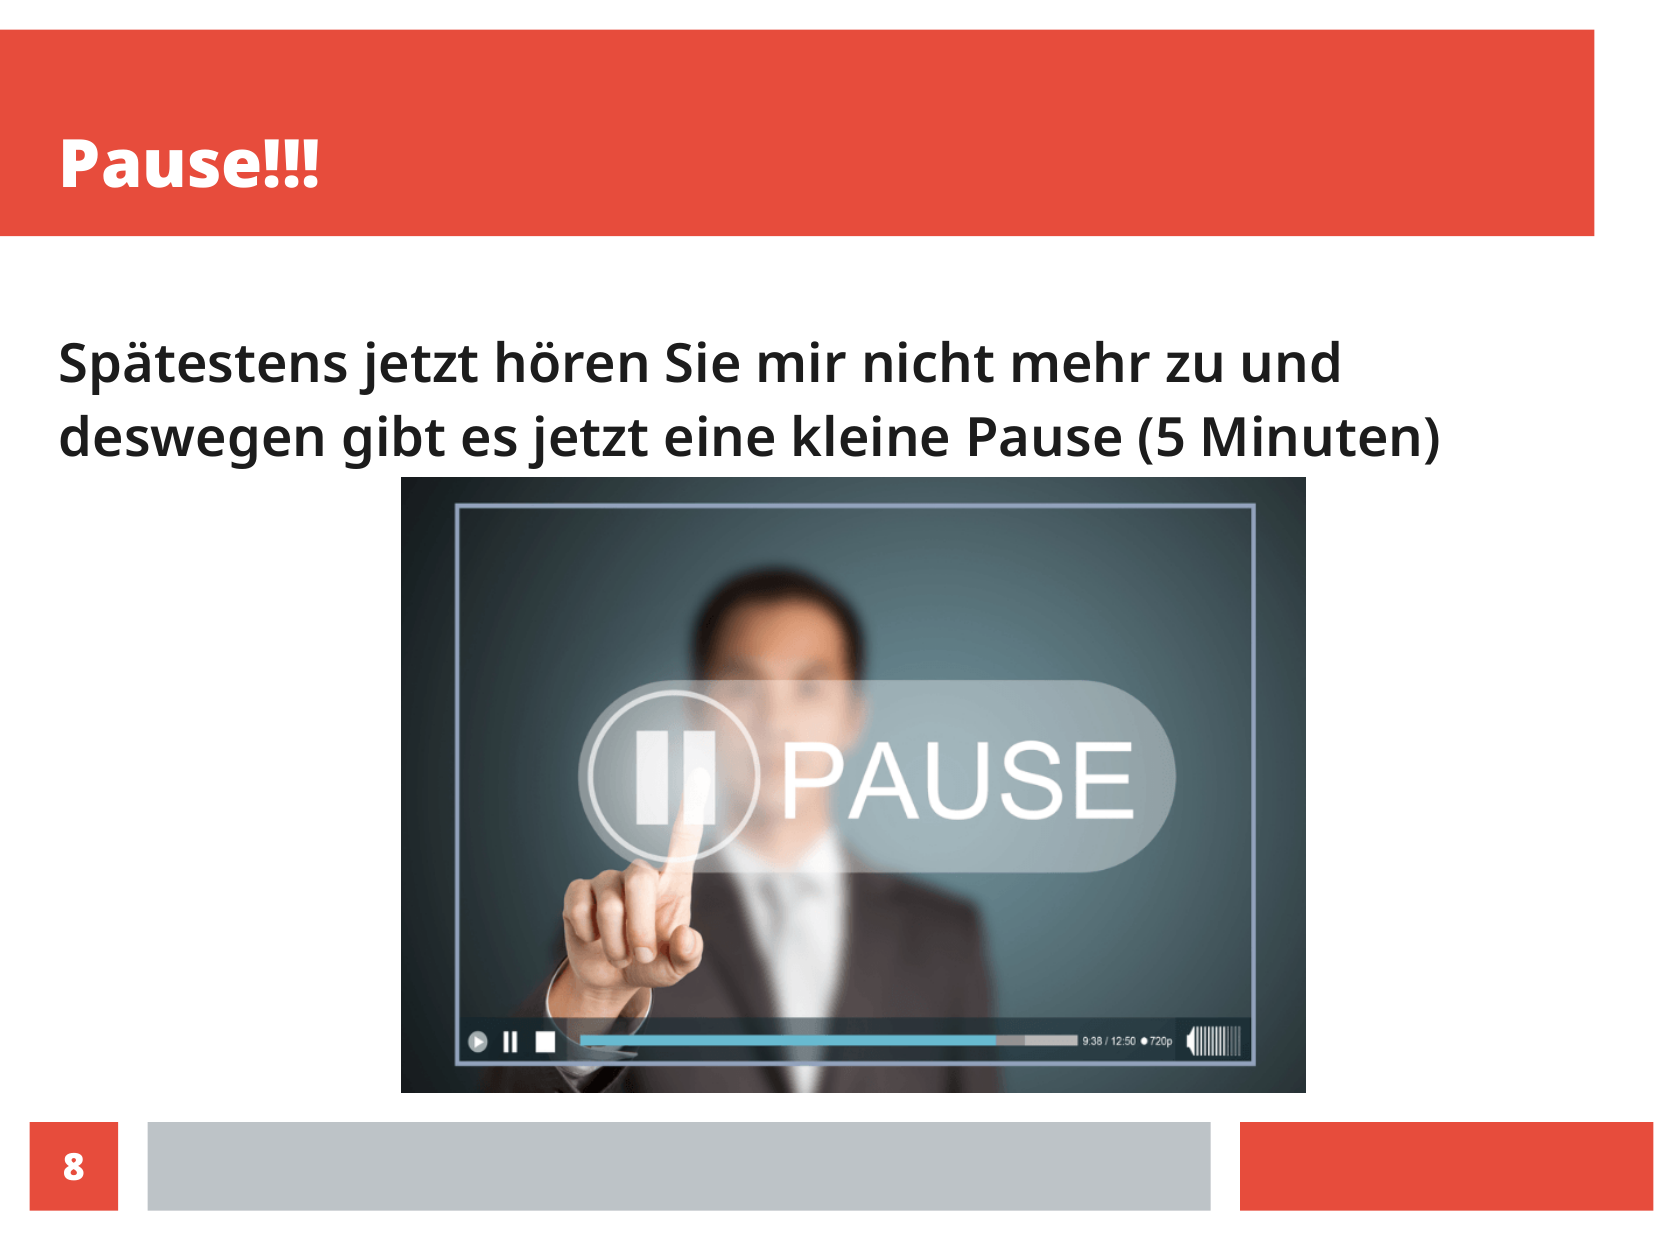

# Pause!!!
Spätestens jetzt hören Sie mir nicht mehr zu und deswegen gibt es jetzt eine kleine Pause (5 Minuten)
8